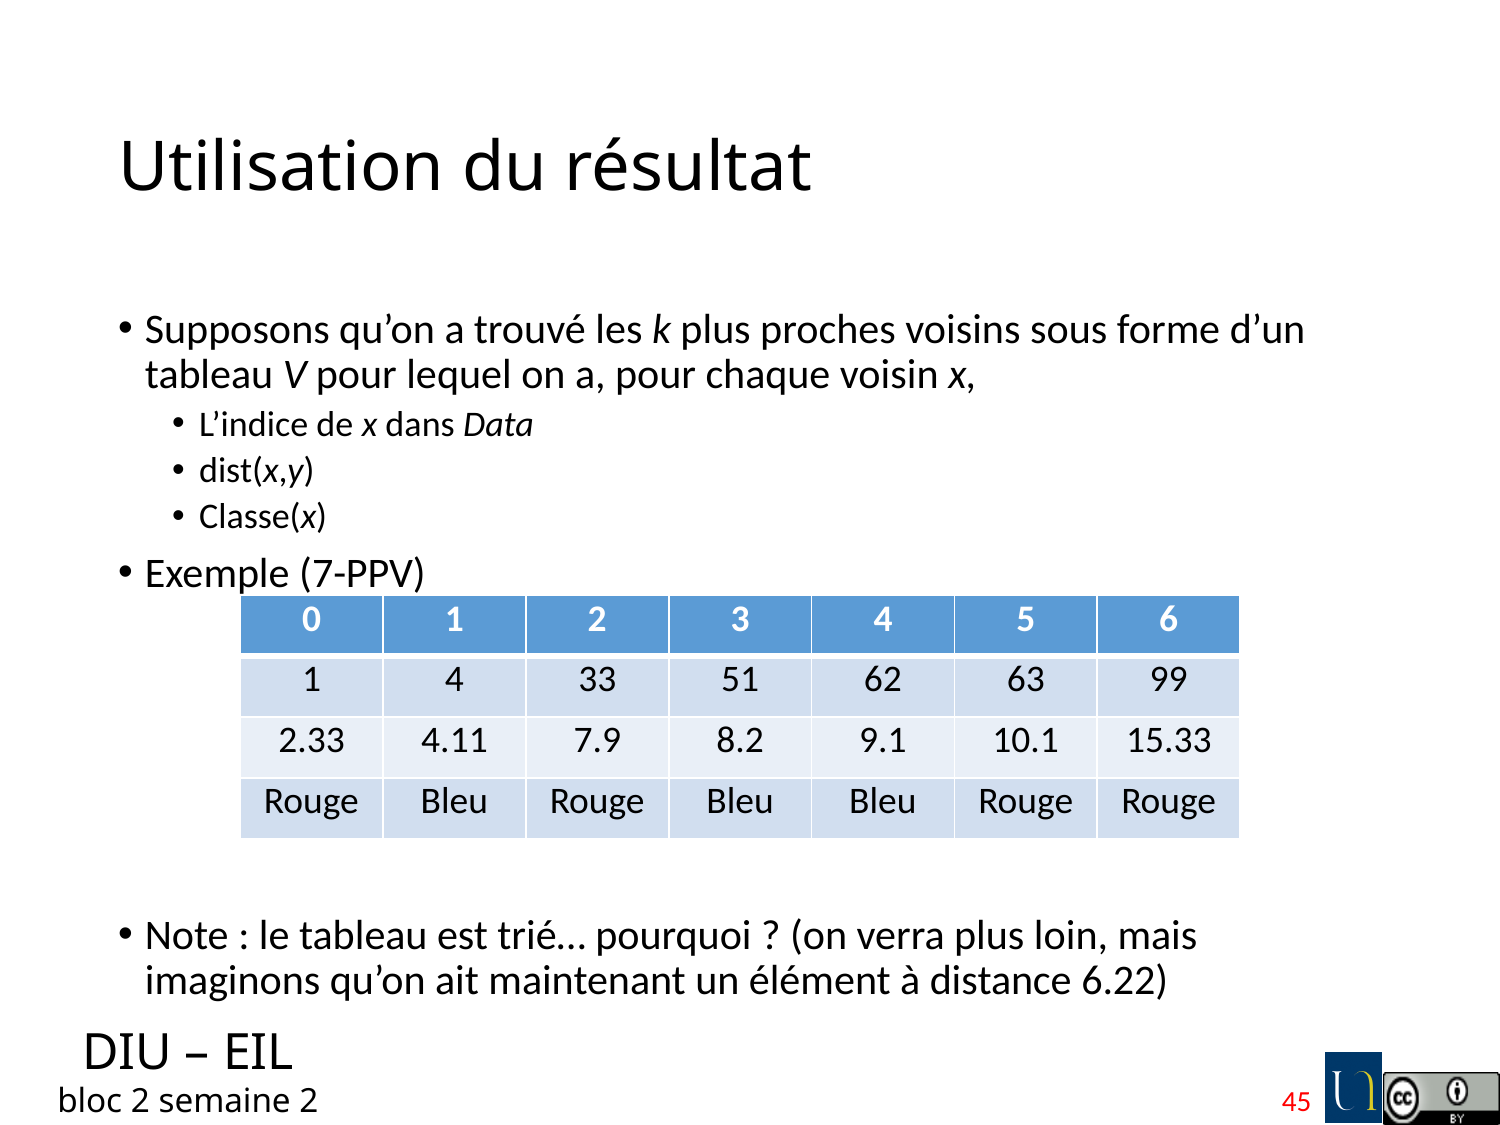

# Utilisation du résultat
Supposons qu’on a trouvé les k plus proches voisins sous forme d’un tableau V pour lequel on a, pour chaque voisin x,
L’indice de x dans Data
dist(x,y)
Classe(x)
Exemple (7-PPV)
Note : le tableau est trié… pourquoi ? (on verra plus loin, mais imaginons qu’on ait maintenant un élément à distance 6.22)
| 0 | 1 | 2 | 3 | 4 | 5 | 6 |
| --- | --- | --- | --- | --- | --- | --- |
| 1 | 4 | 33 | 51 | 62 | 63 | 99 |
| 2.33 | 4.11 | 7.9 | 8.2 | 9.1 | 10.1 | 15.33 |
| Rouge | Bleu | Rouge | Bleu | Bleu | Rouge | Rouge |